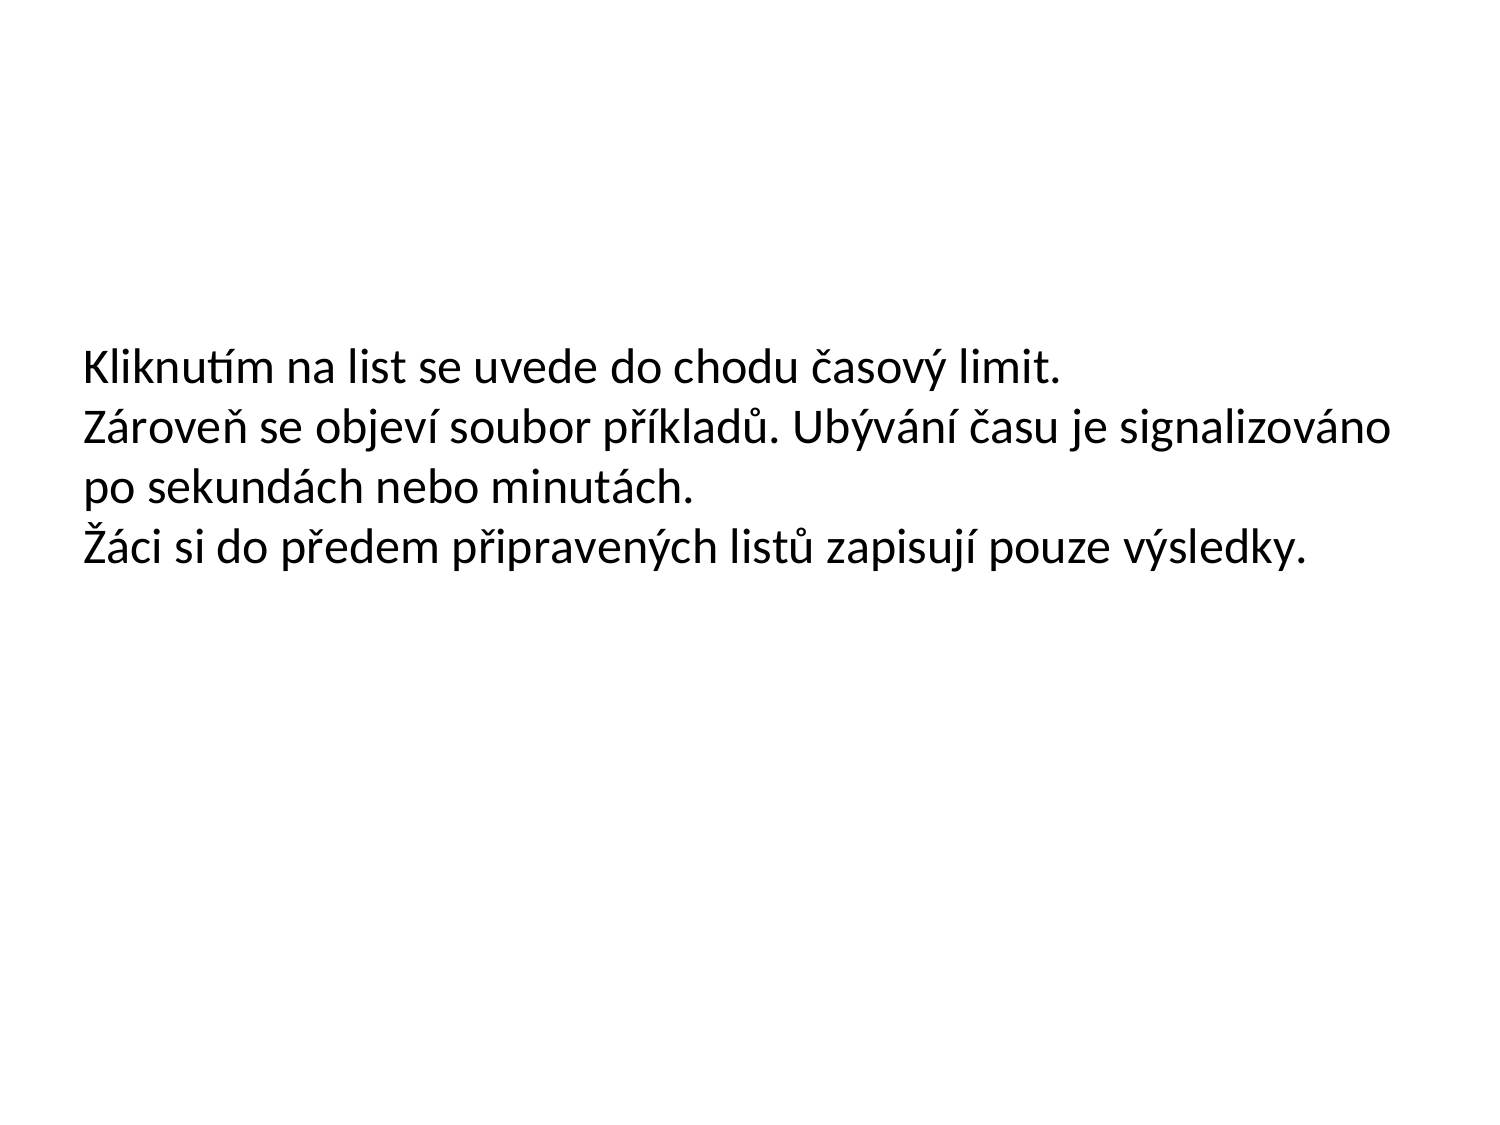

Kliknutím na list se uvede do chodu časový limit.
Zároveň se objeví soubor příkladů. Ubývání času je signalizováno
po sekundách nebo minutách.
Žáci si do předem připravených listů zapisují pouze výsledky.